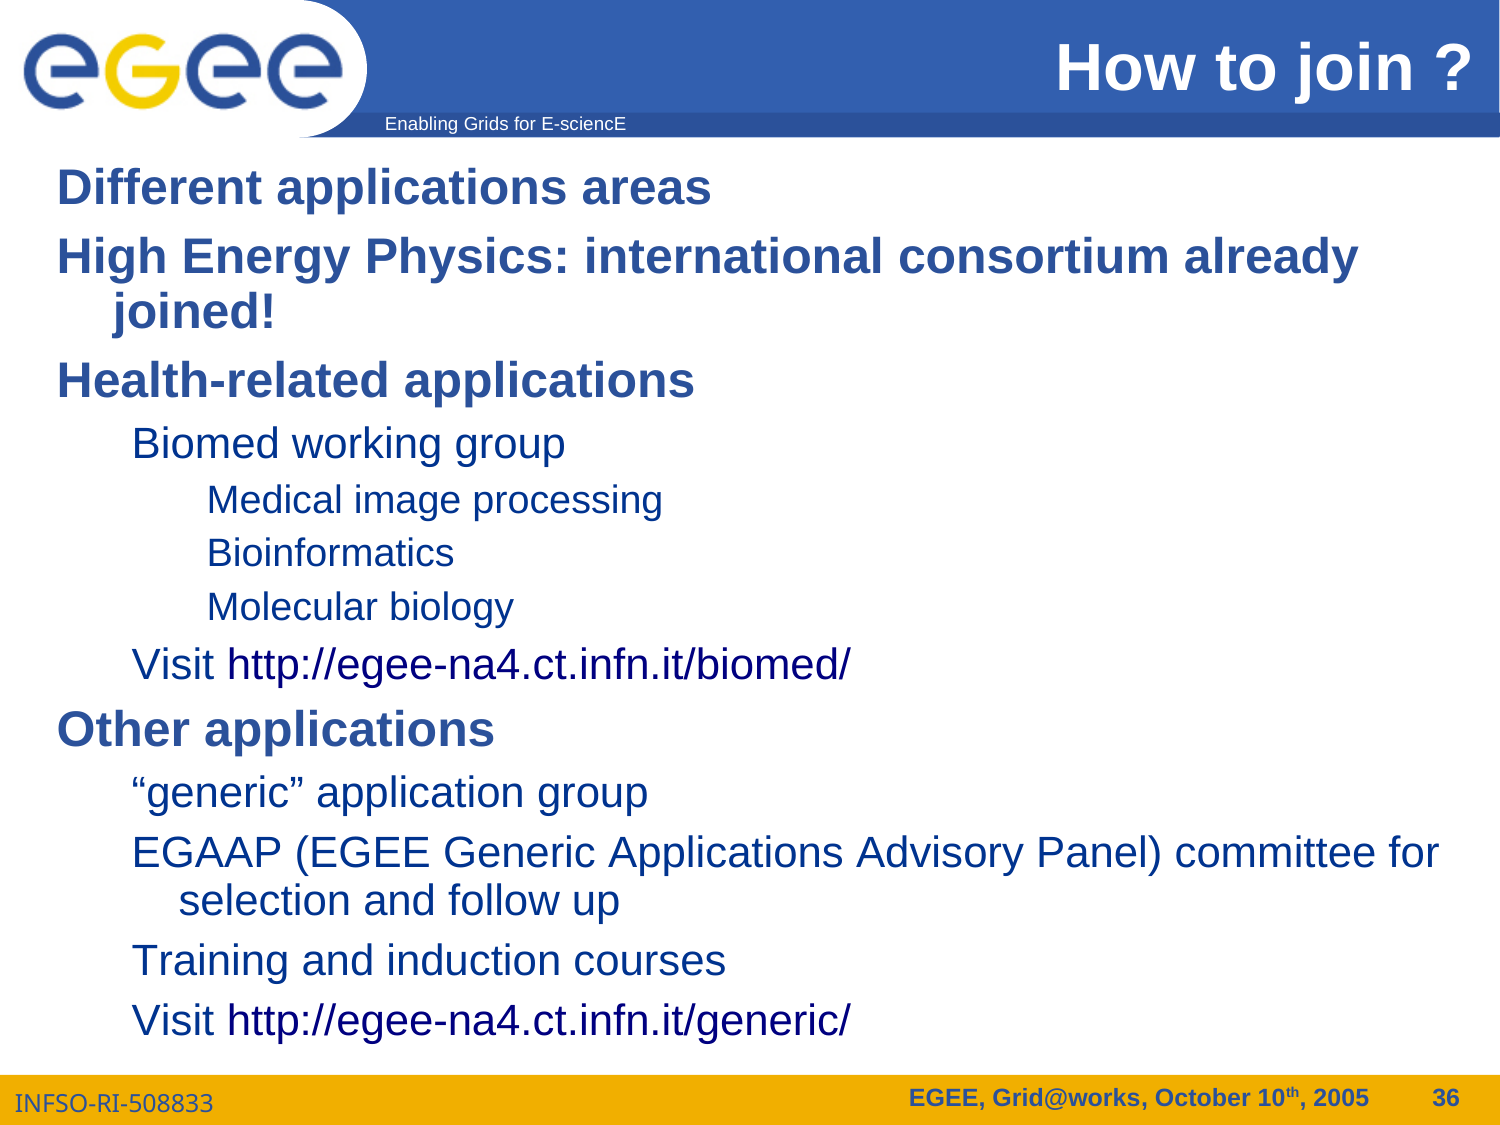

# How to join ?
Different applications areas
High Energy Physics: international consortium already joined!
Health-related applications
Biomed working group
Medical image processing
Bioinformatics
Molecular biology
Visit http://egee-na4.ct.infn.it/biomed/
Other applications
“generic” application group
EGAAP (EGEE Generic Applications Advisory Panel) committee for selection and follow up
Training and induction courses
Visit http://egee-na4.ct.infn.it/generic/
MIE 2005 Healthgrid workshop, Geneva, August 2005
36